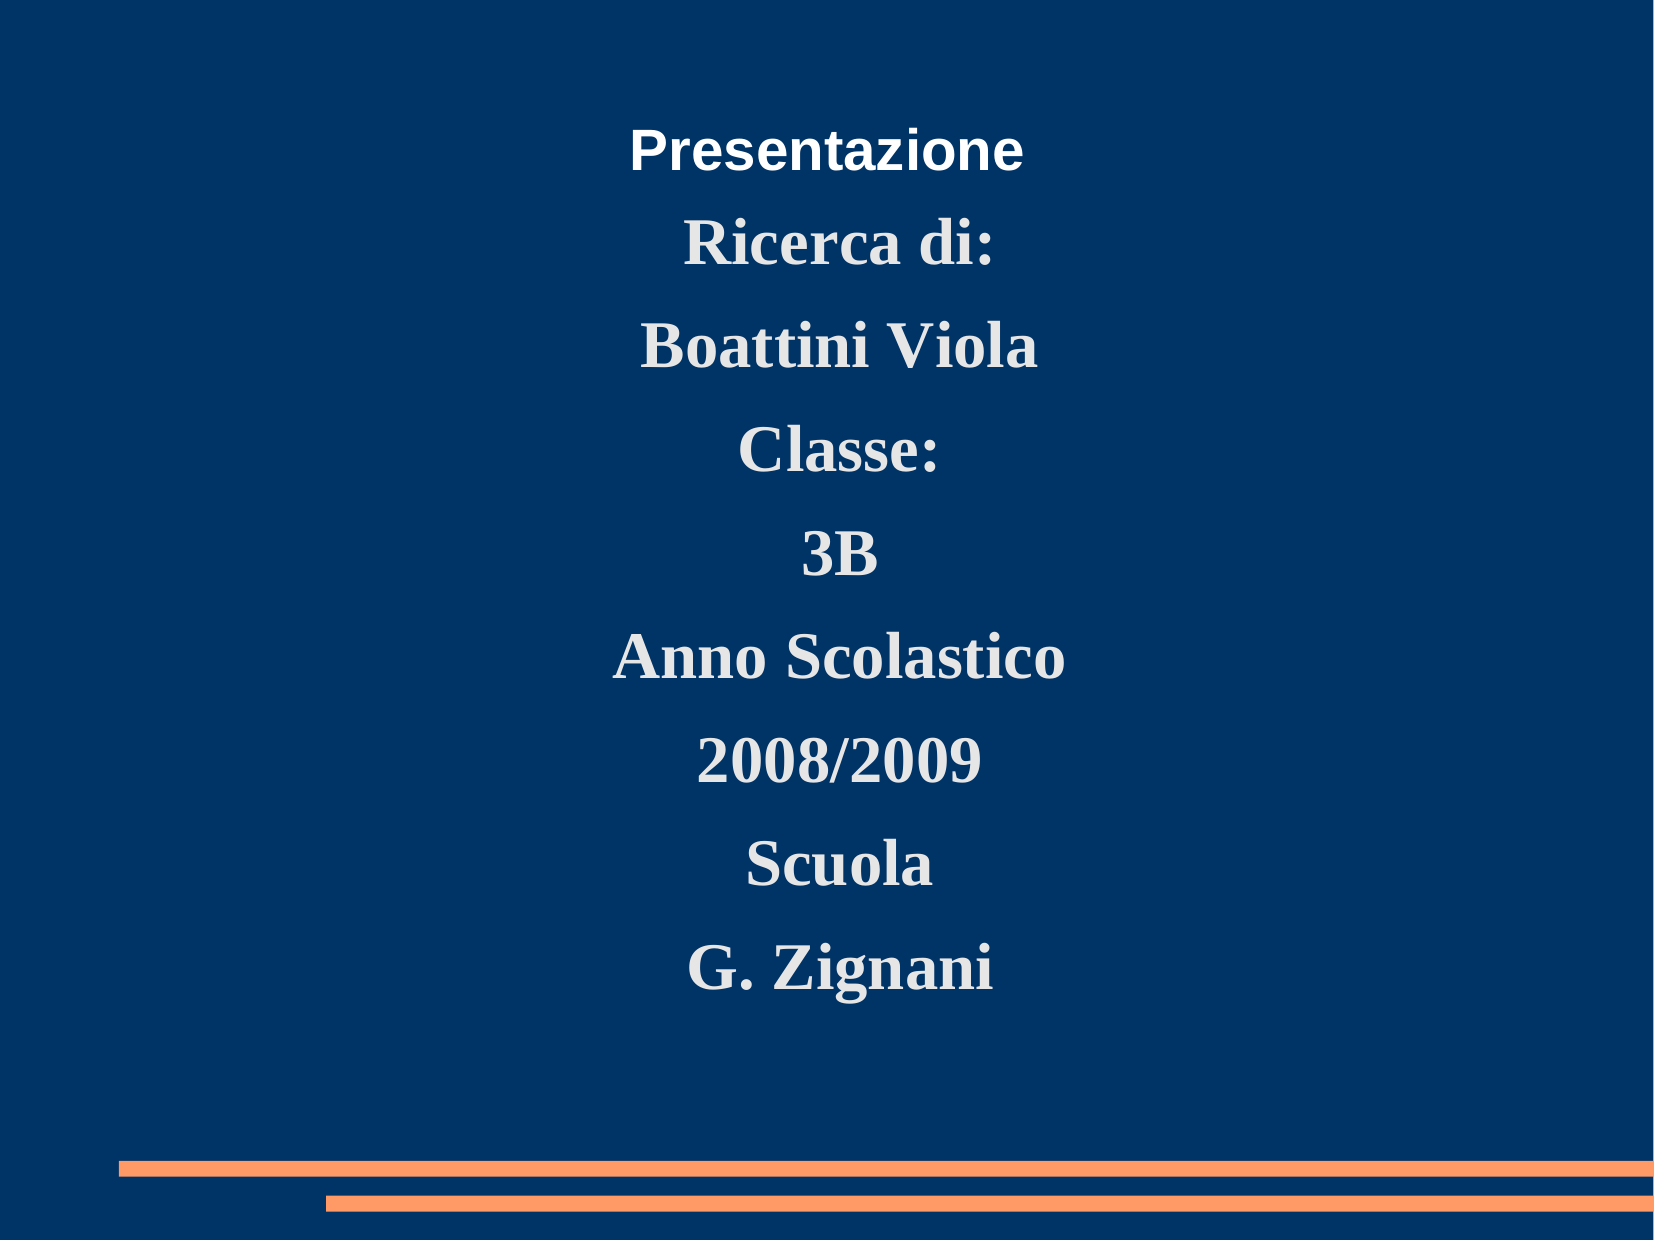

# Presentazione
Ricerca di:
Boattini Viola
Classe:
3B
Anno Scolastico
2008/2009
Scuola
G. Zignani